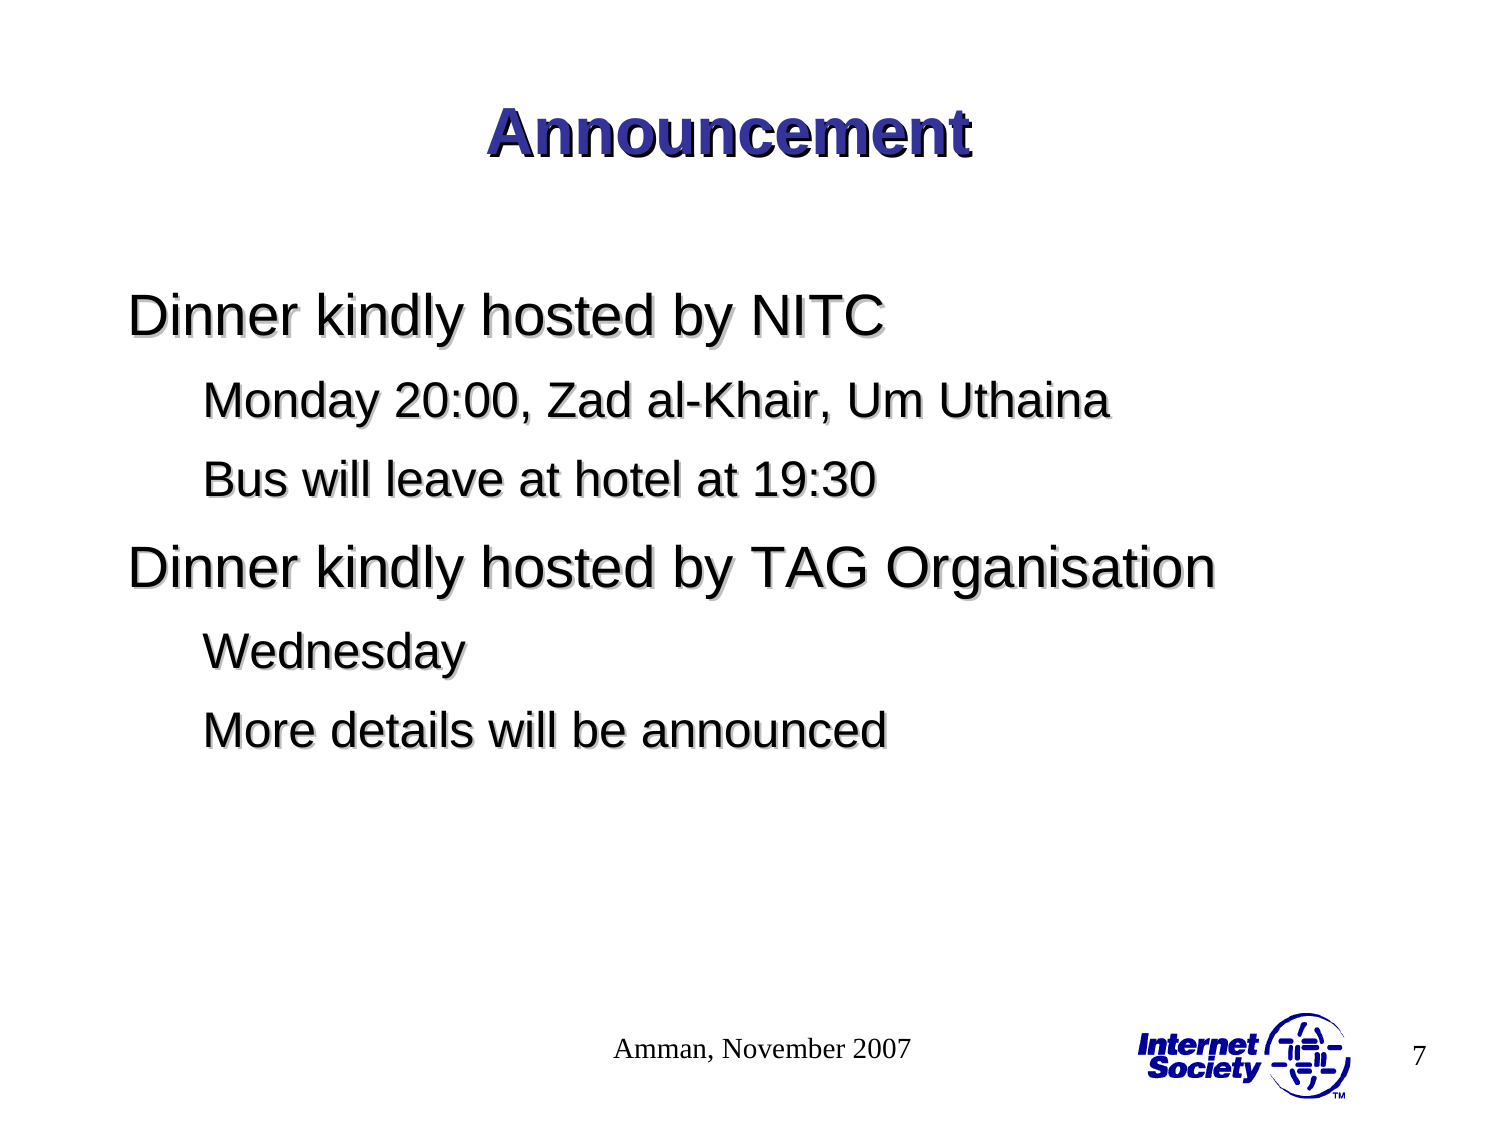

# Announcement
Dinner kindly hosted by NITC
Monday 20:00, Zad al-Khair, Um Uthaina
Bus will leave at hotel at 19:30
Dinner kindly hosted by TAG Organisation
Wednesday
More details will be announced